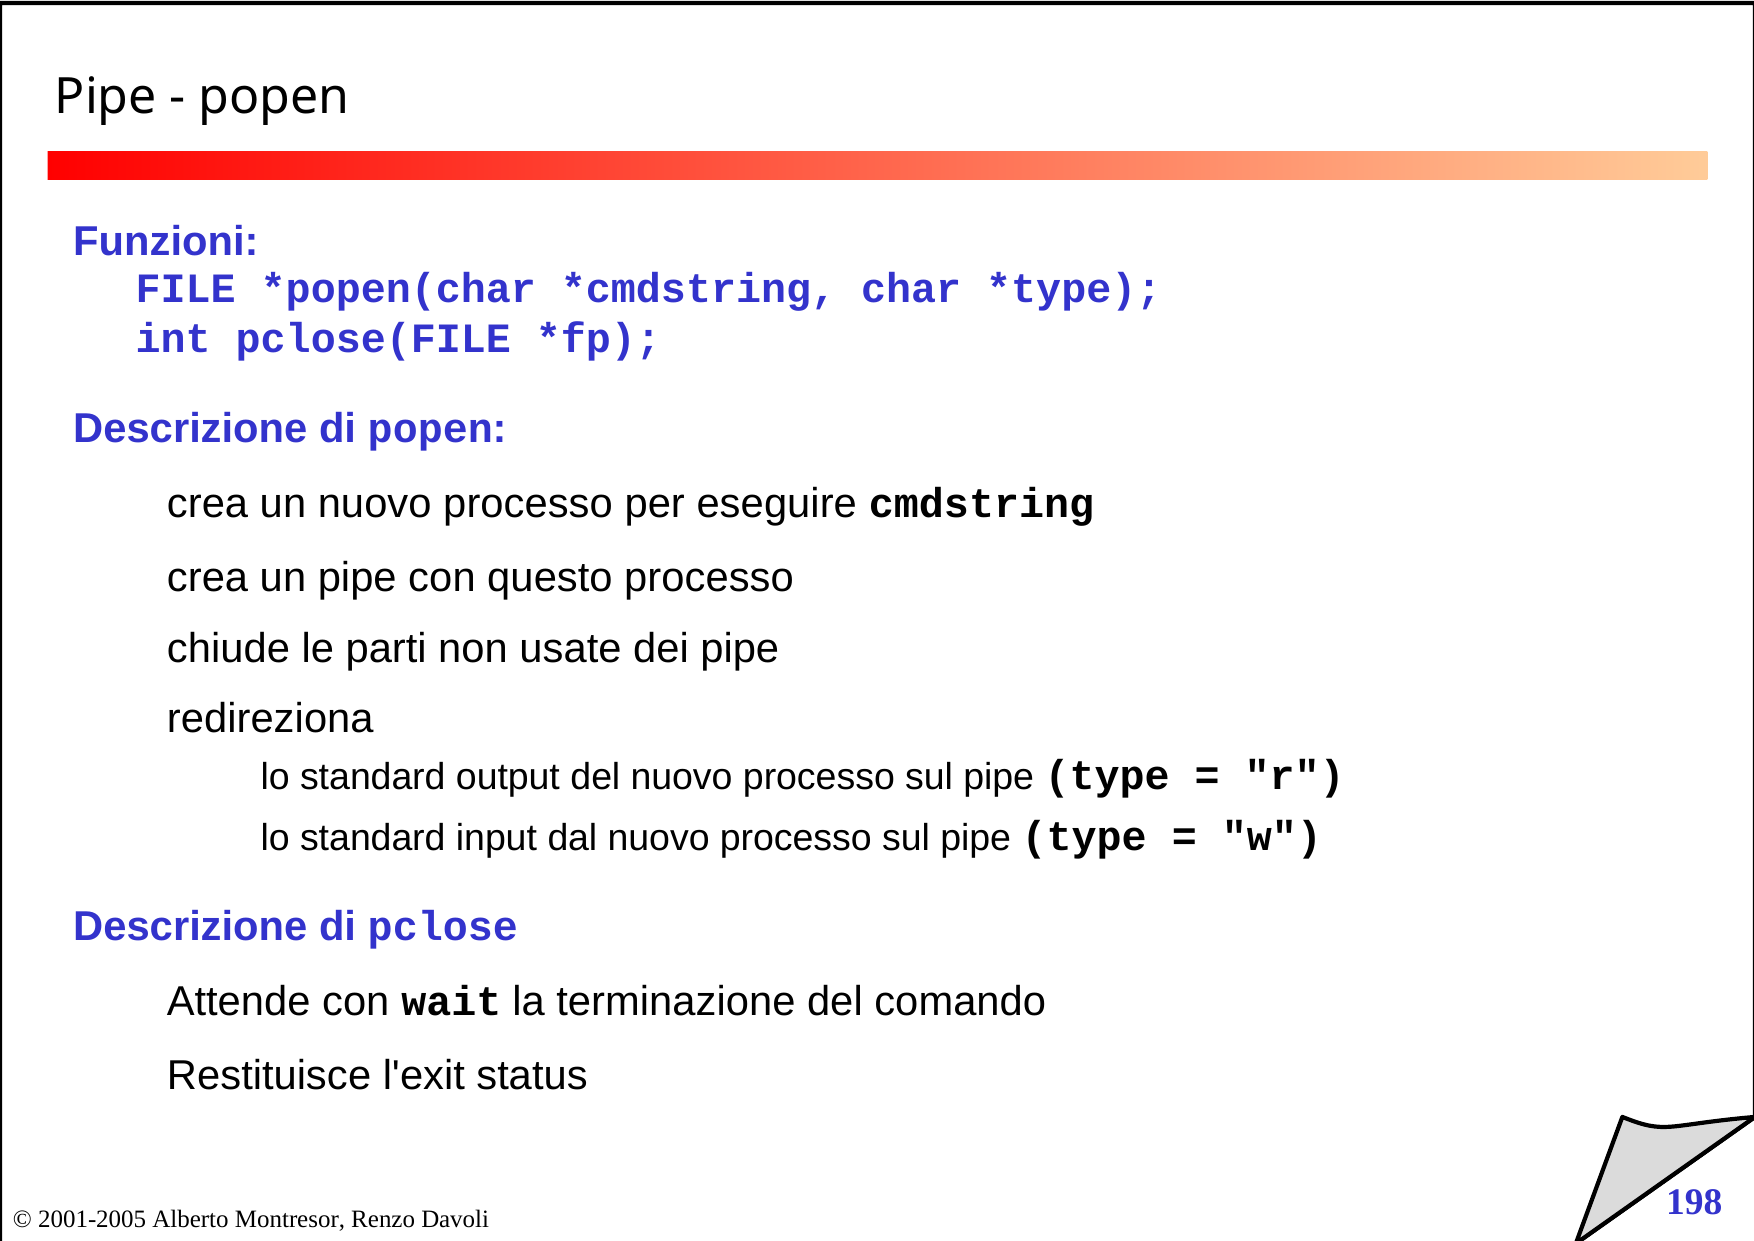

# Pipe - popen
Funzioni:
FILE *popen(char *cmdstring, char *type);
int pclose(FILE *fp);
Descrizione di popen:
crea un nuovo processo per eseguire cmdstring
crea un pipe con questo processo
chiude le parti non usate dei pipe
redireziona
lo standard output del nuovo processo sul pipe (type = "r")
lo standard input dal nuovo processo sul pipe (type = "w")
Descrizione di pclose
Attende con wait la terminazione del comando
Restituisce l'exit status